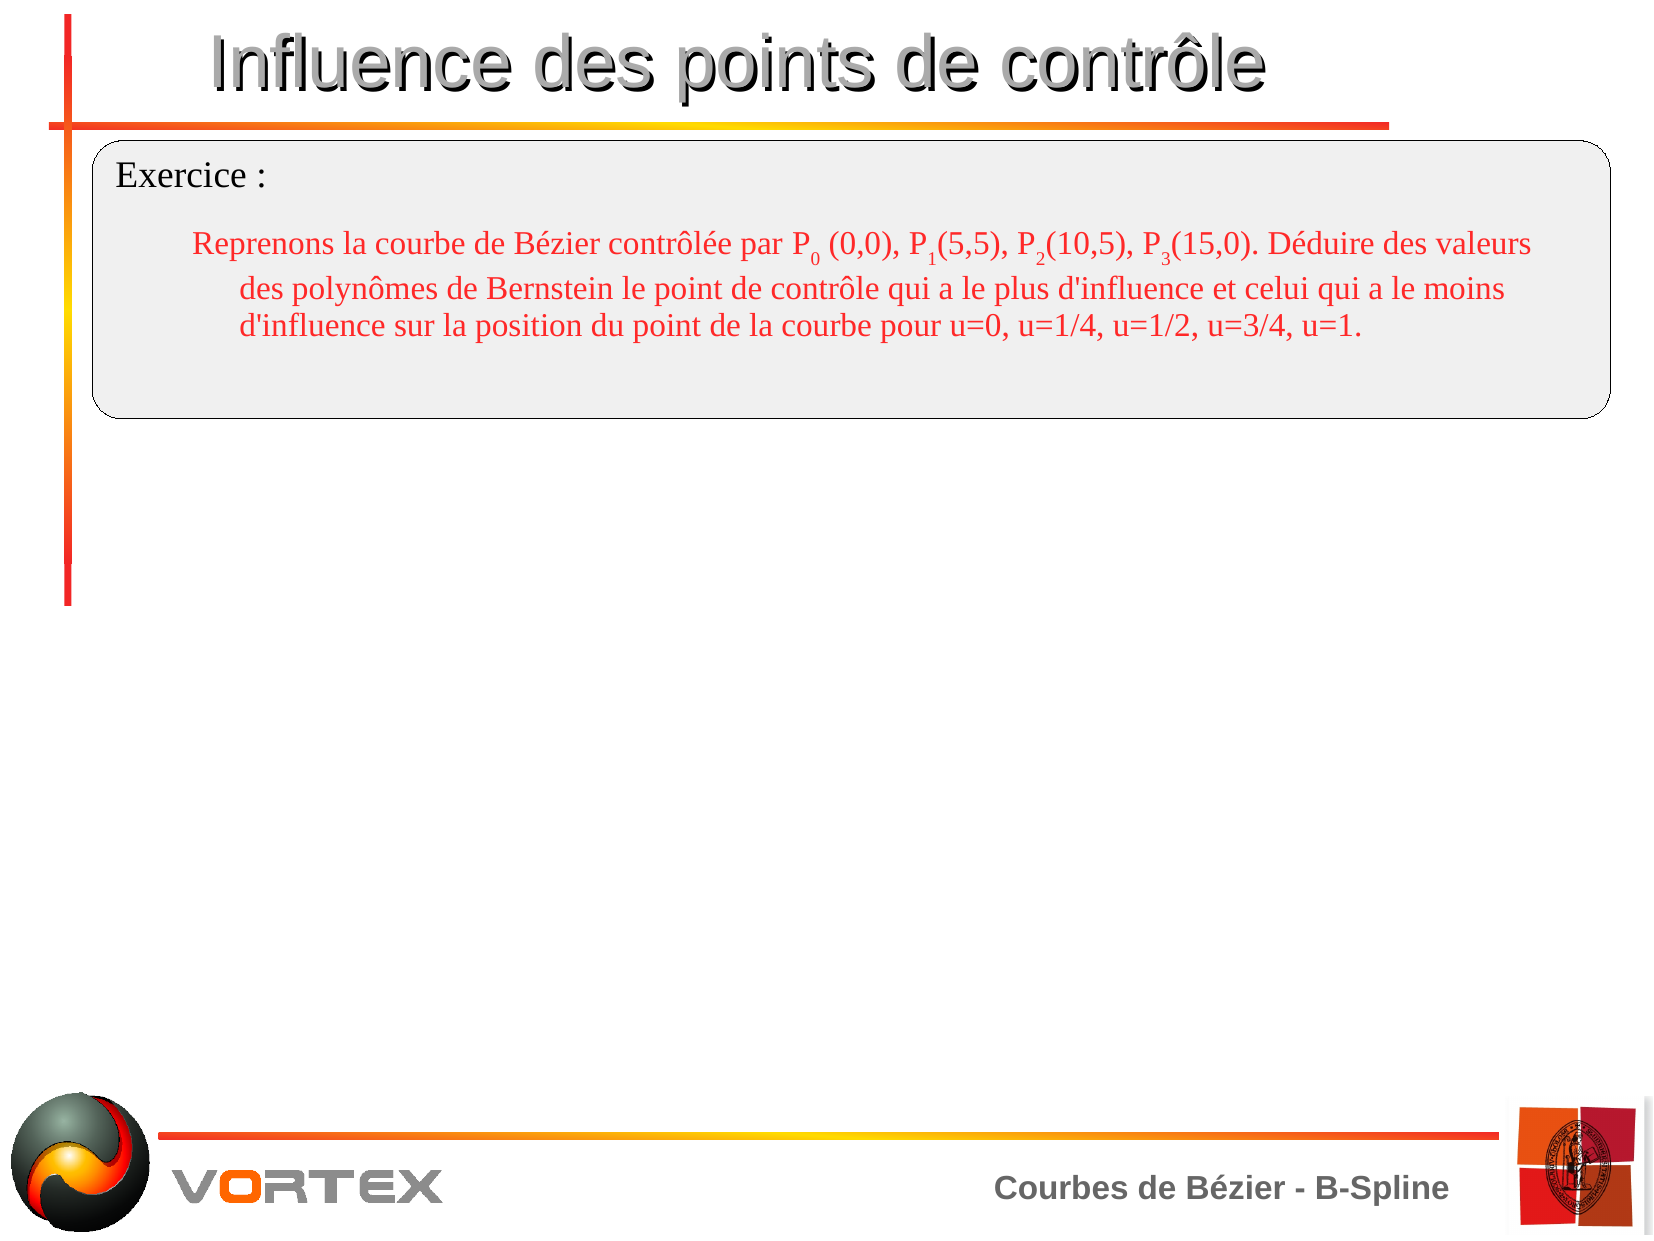

# Influence des points de contrôle
Exercice :
Reprenons la courbe de Bézier contrôlée par P0 (0,0), P1(5,5), P2(10,5), P3(15,0). Déduire des valeurs des polynômes de Bernstein le point de contrôle qui a le plus d'influence et celui qui a le moins d'influence sur la position du point de la courbe pour u=0, u=1/4, u=1/2, u=3/4, u=1.